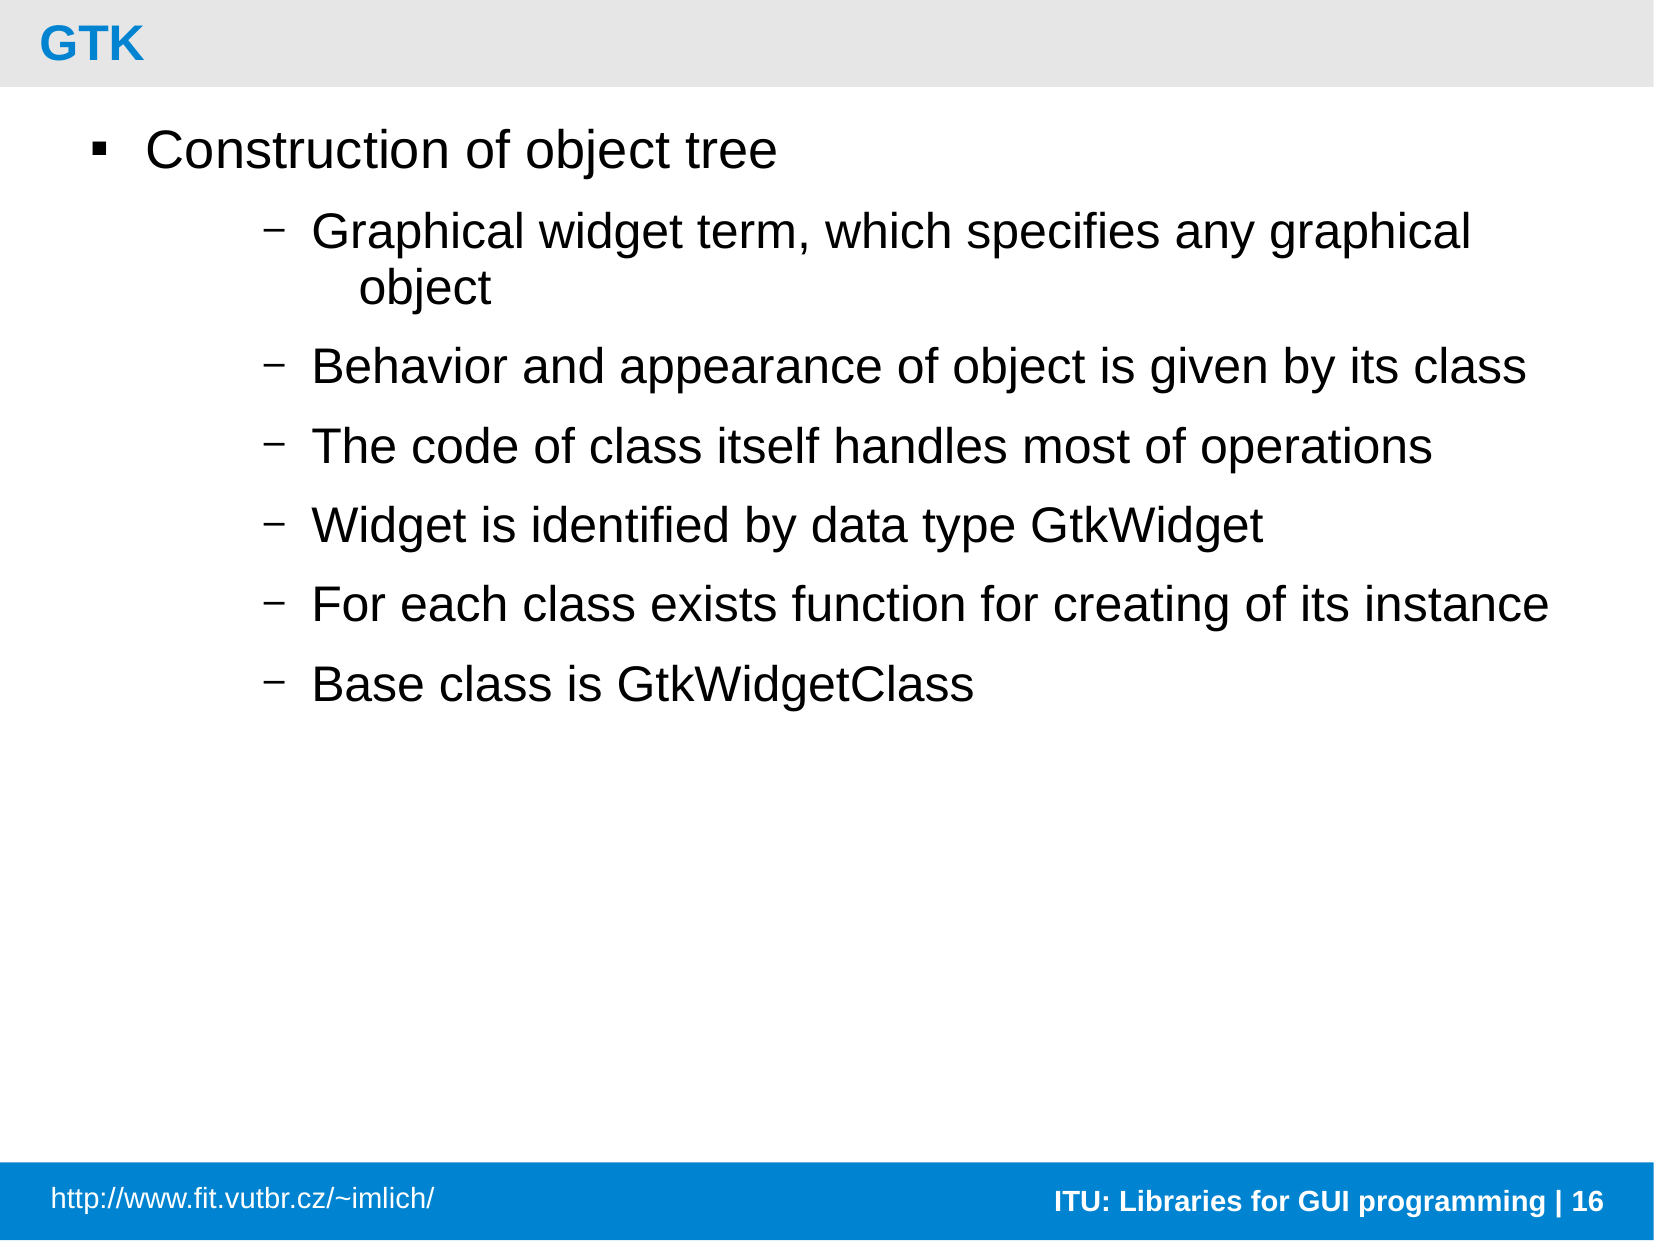

# GTK
Construction of object tree
Graphical widget term, which specifies any graphical object
Behavior and appearance of object is given by its class
The code of class itself handles most of operations
Widget is identified by data type GtkWidget
For each class exists function for creating of its instance
Base class is GtkWidgetClass